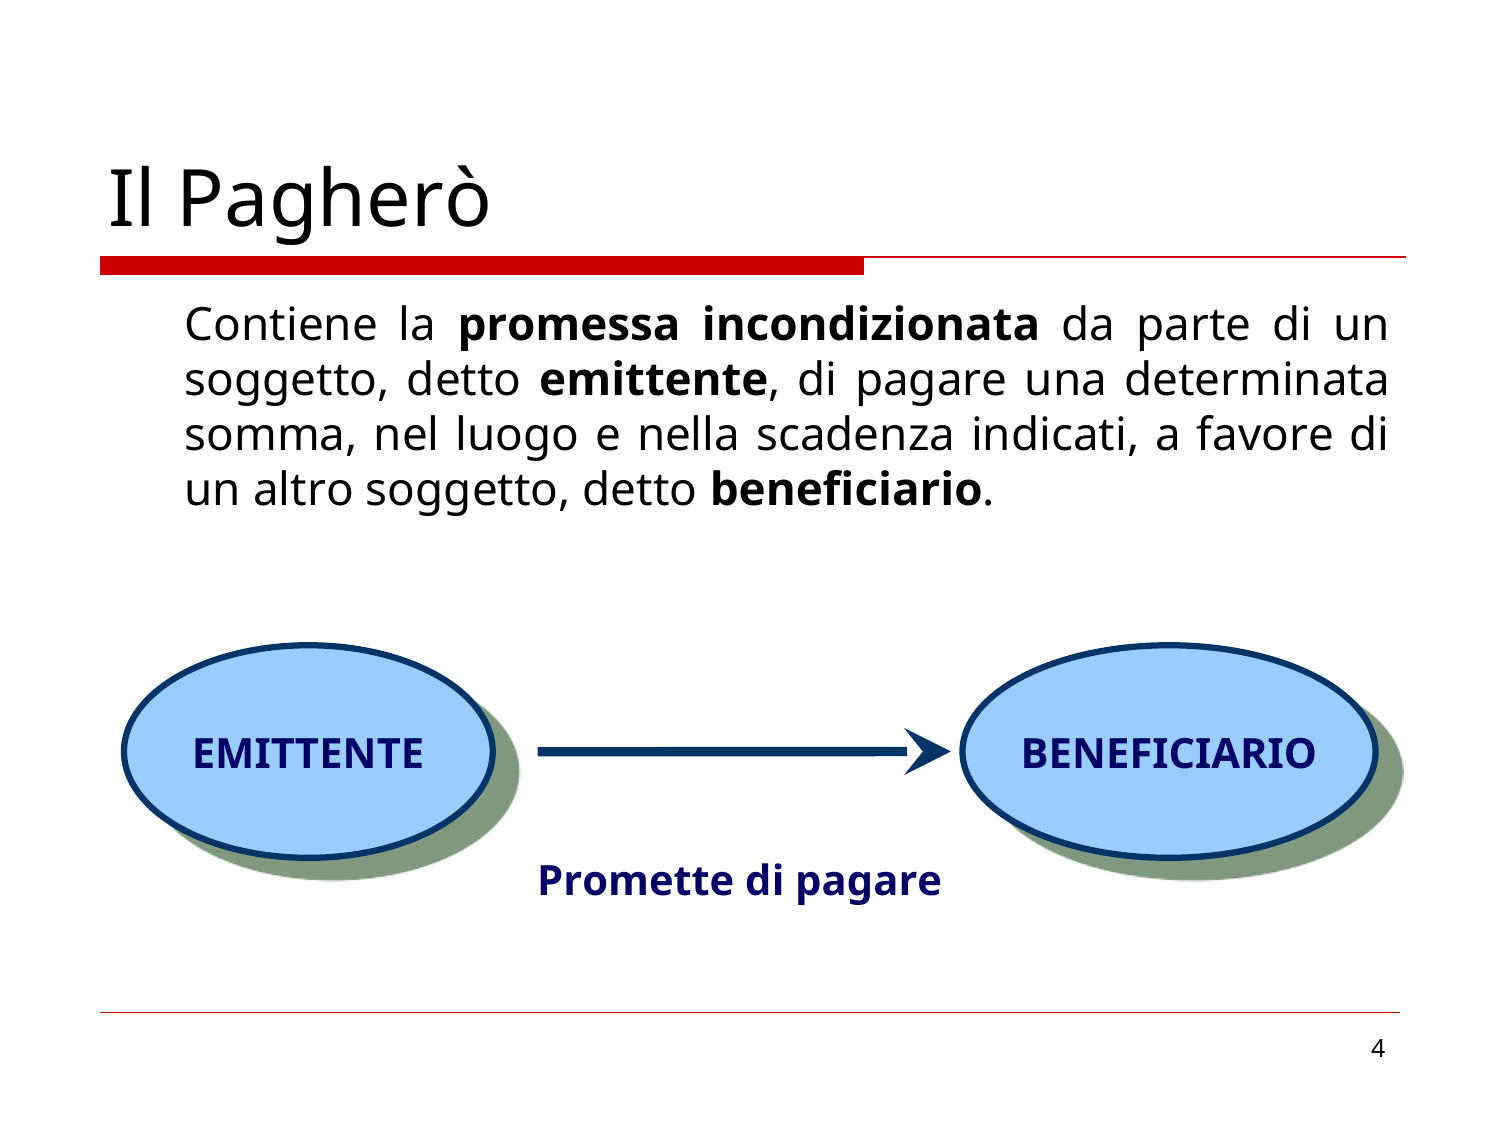

# Il Pagherò
Contiene la promessa incondizionata da parte di un soggetto, detto emittente, di pagare una determinata somma, nel luogo e nella scadenza indicati, a favore di un altro soggetto, detto beneficiario.
EMITTENTE
BENEFICIARIO
Promette di pagare
4